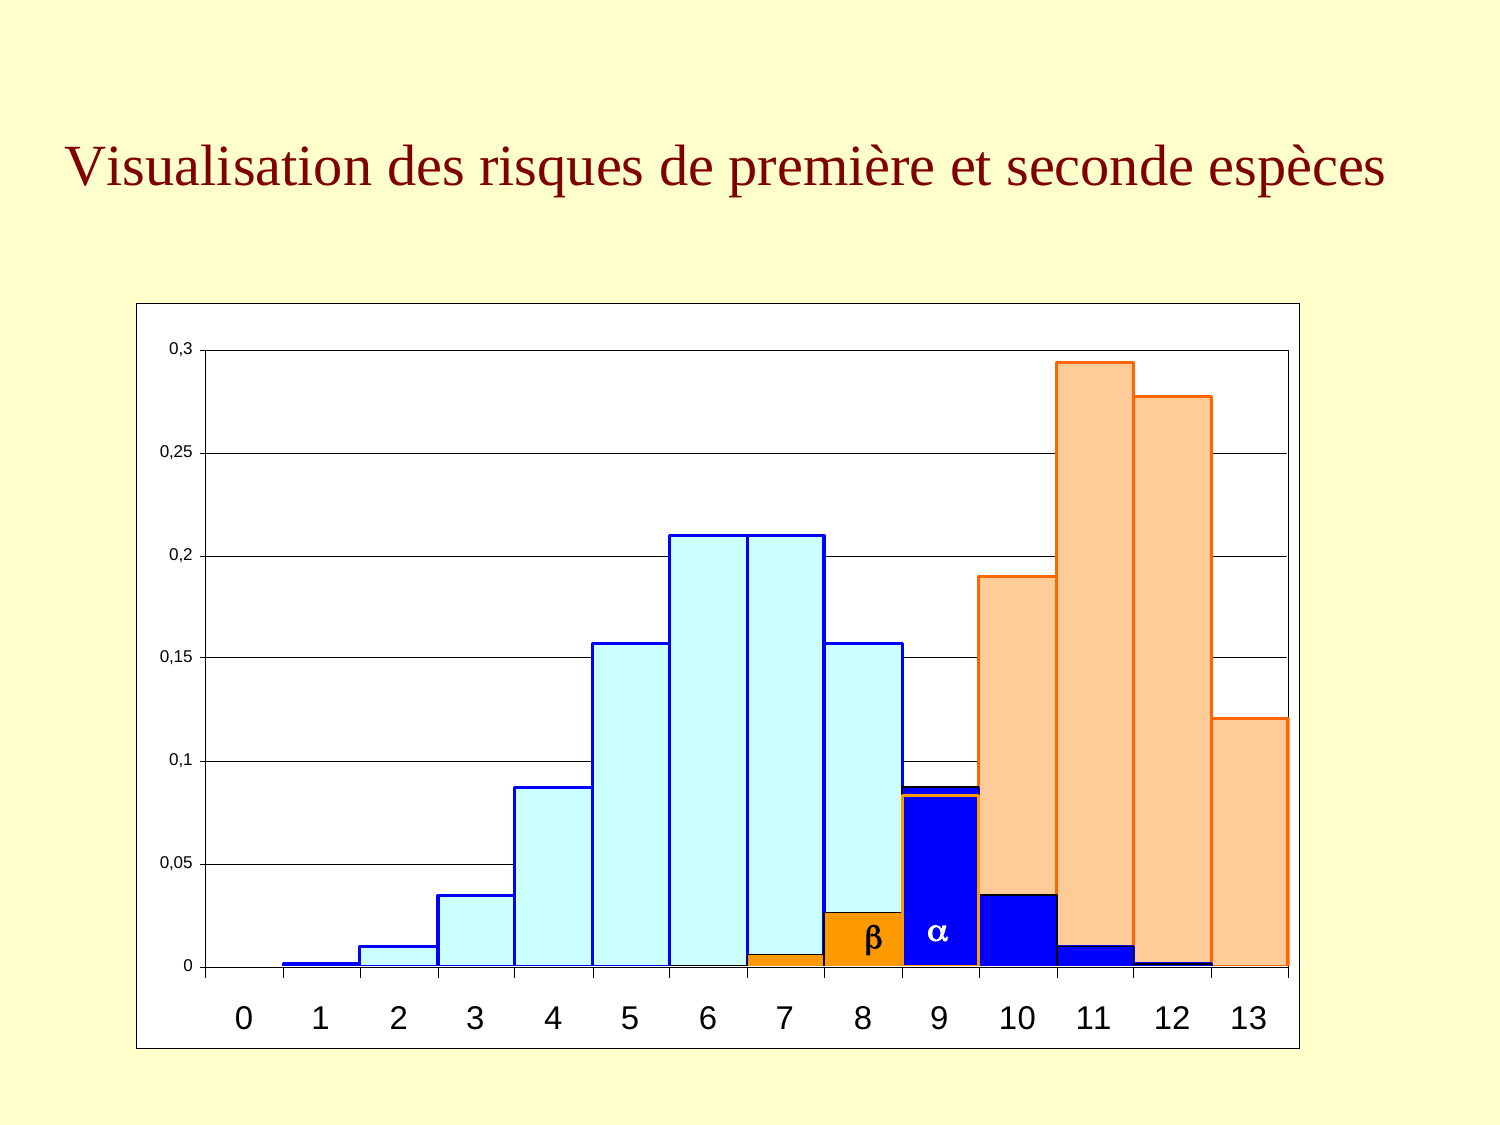

Visualisation des risques de première et seconde espèces

